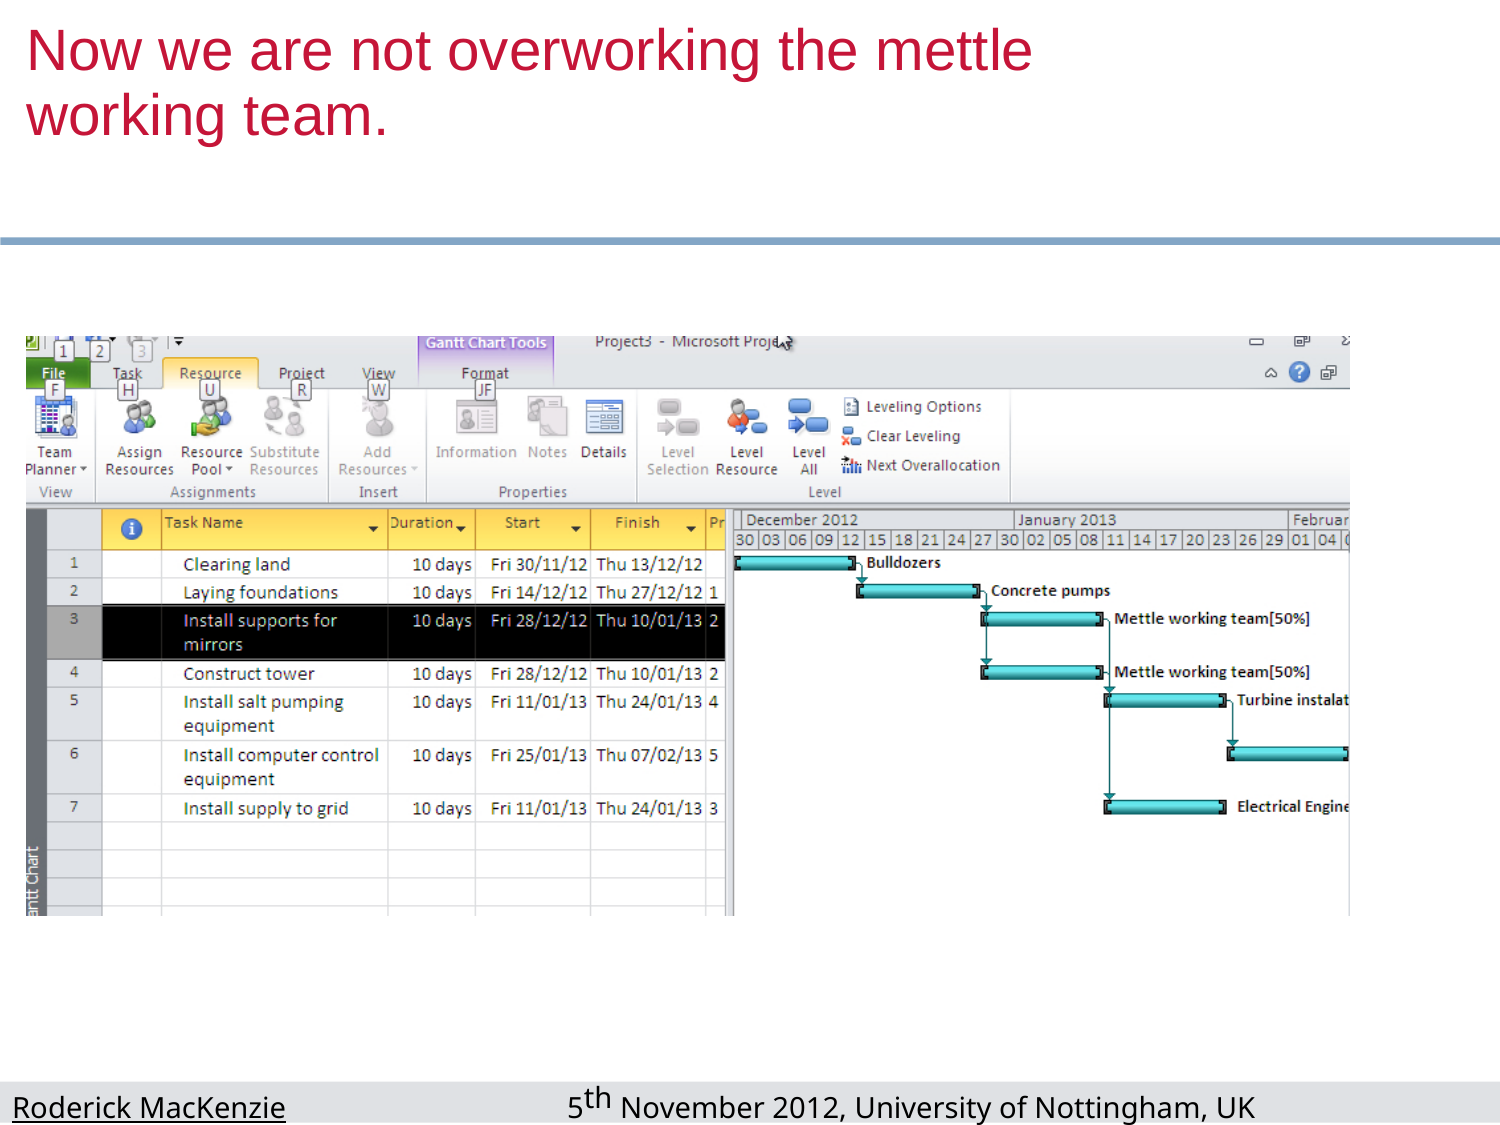

# Now we are not overworking the mettle working team.